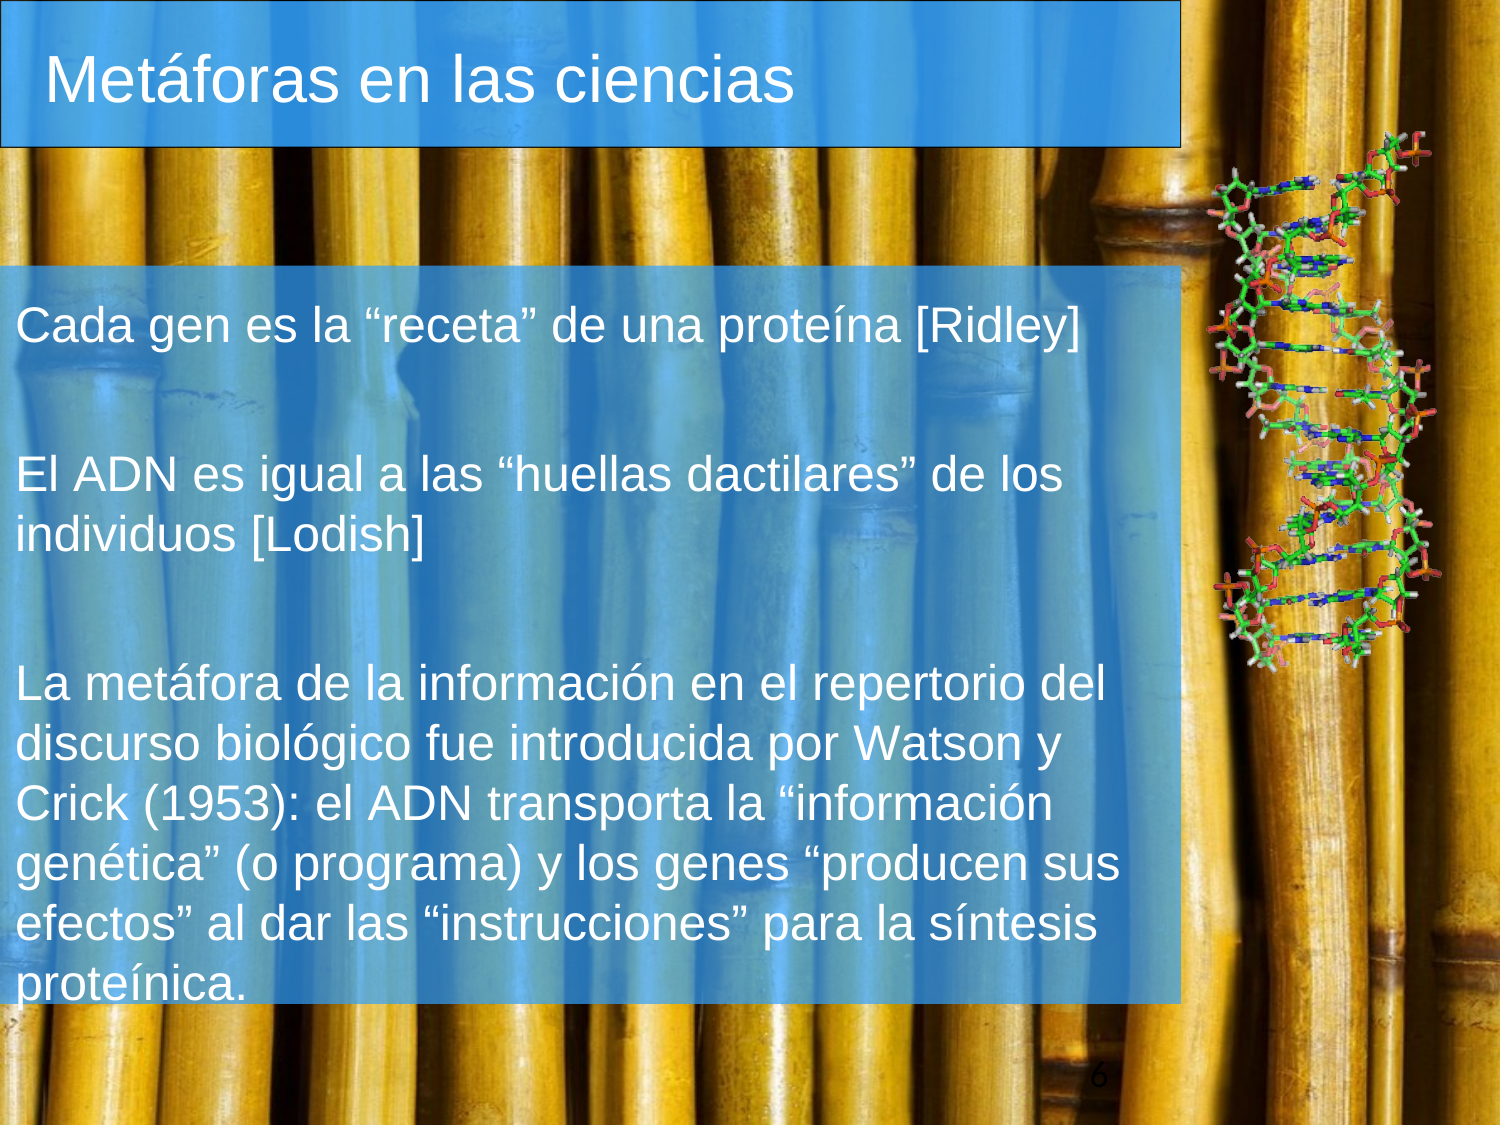

# Metáforas en las ciencias
Cada gen es la “receta” de una proteína [Ridley]
El ADN es igual a las “huellas dactilares” de los individuos [Lodish]
La metáfora de la información en el repertorio del discurso biológico fue introducida por Watson y Crick (1953): el ADN transporta la “información genética” (o programa) y los genes “producen sus efectos” al dar las “instrucciones” para la síntesis proteínica.
6